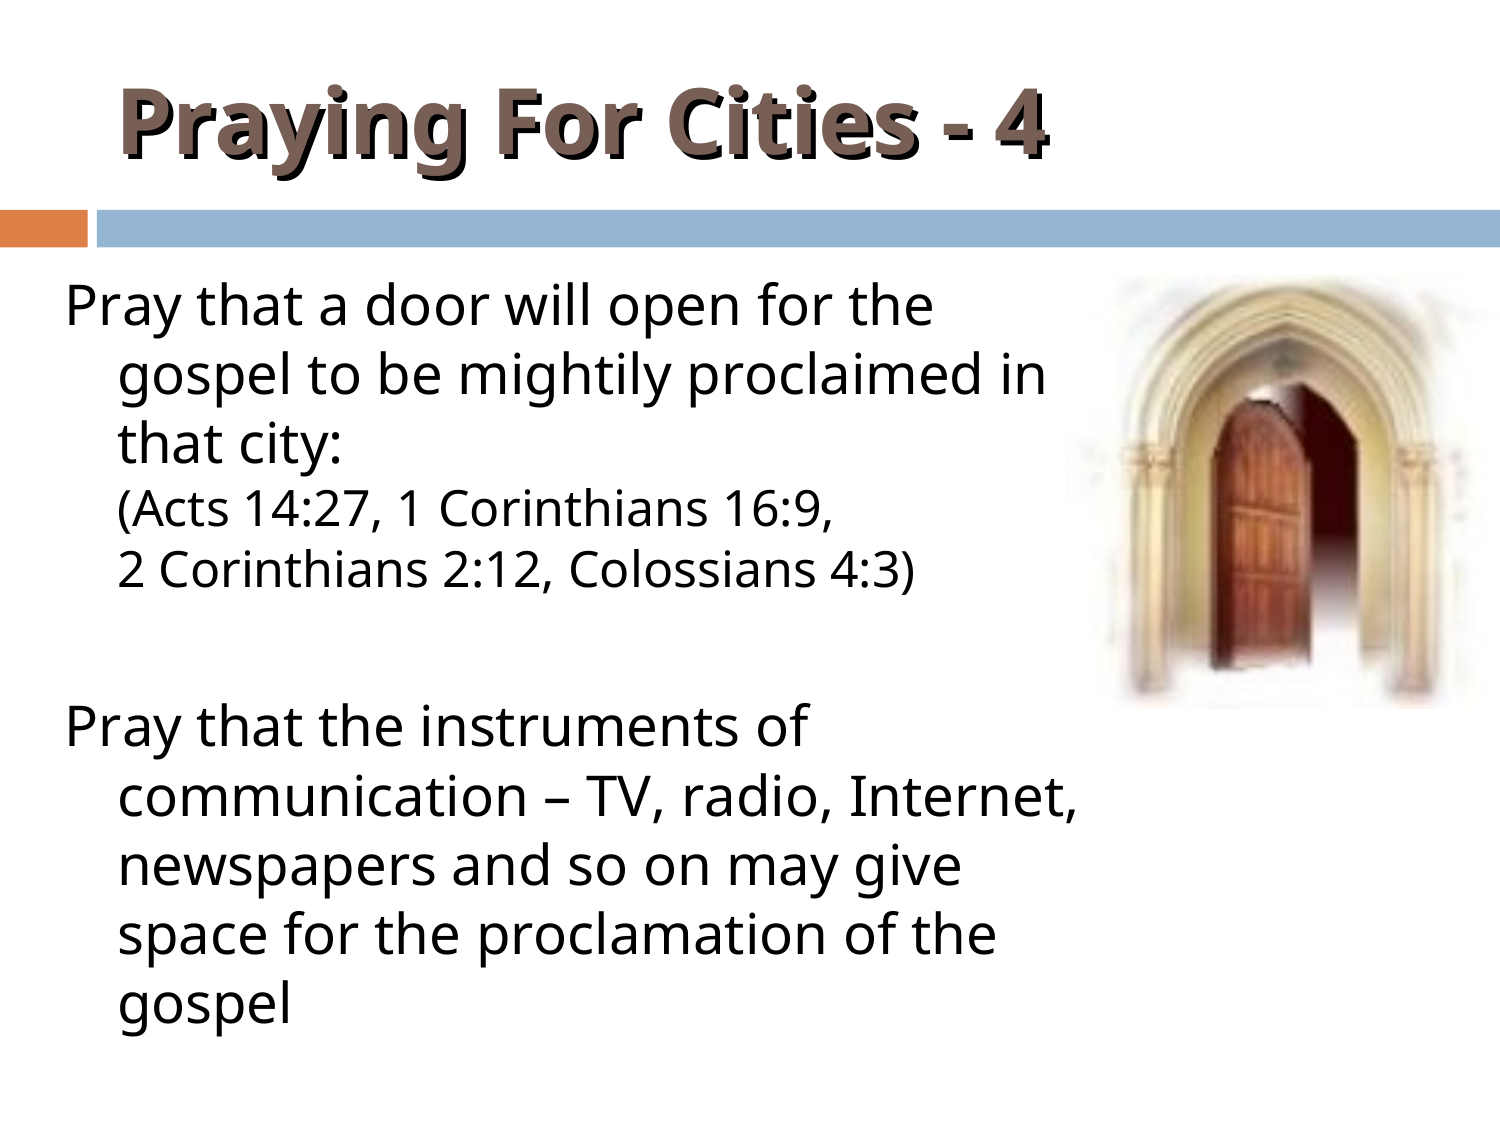

# Praying For Cities - 4
Pray that a door will open for the gospel to be mightily proclaimed in that city:
(Acts 14:27, 1 Corinthians 16:9,
2 Corinthians 2:12, Colossians 4:3)
Pray that the instruments of communication – TV, radio, Internet, newspapers and so on may give space for the proclamation of the gospel
Pray that the enemies of the gospel will be refuted and silenced